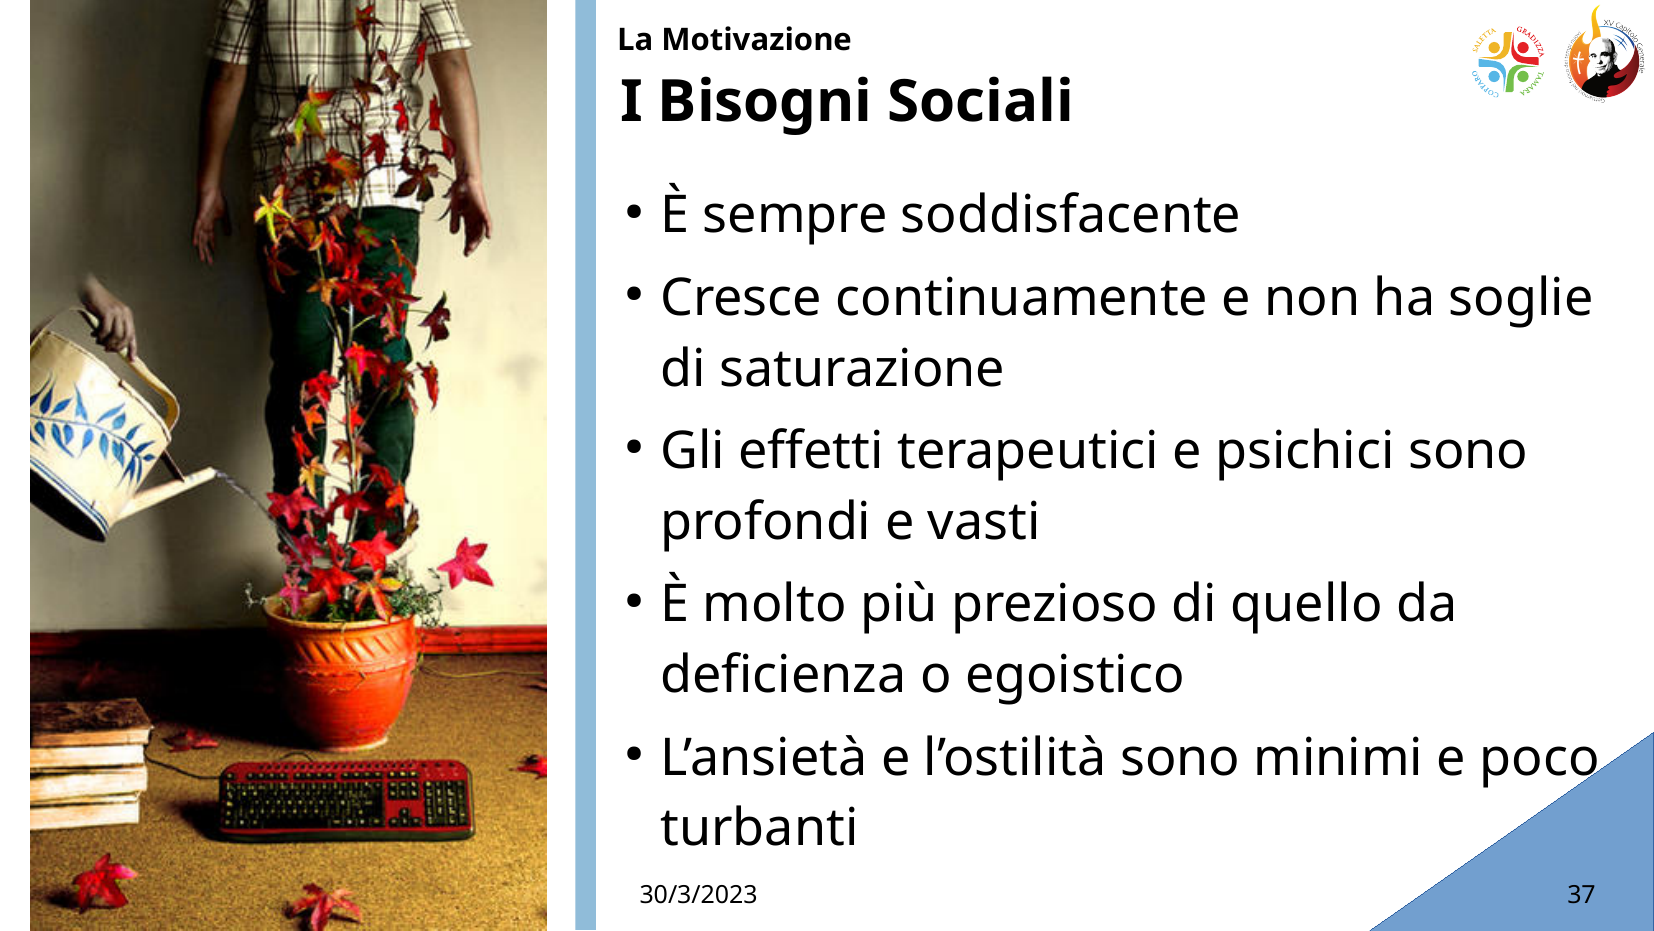

La Motivazione
I Bisogni Sociali
# È sempre soddisfacente
Cresce continuamente e non ha soglie di saturazione
Gli effetti terapeutici e psichici sono profondi e vasti
È molto più prezioso di quello da deficienza o egoistico
L’ansietà e l’ostilità sono minimi e poco turbanti